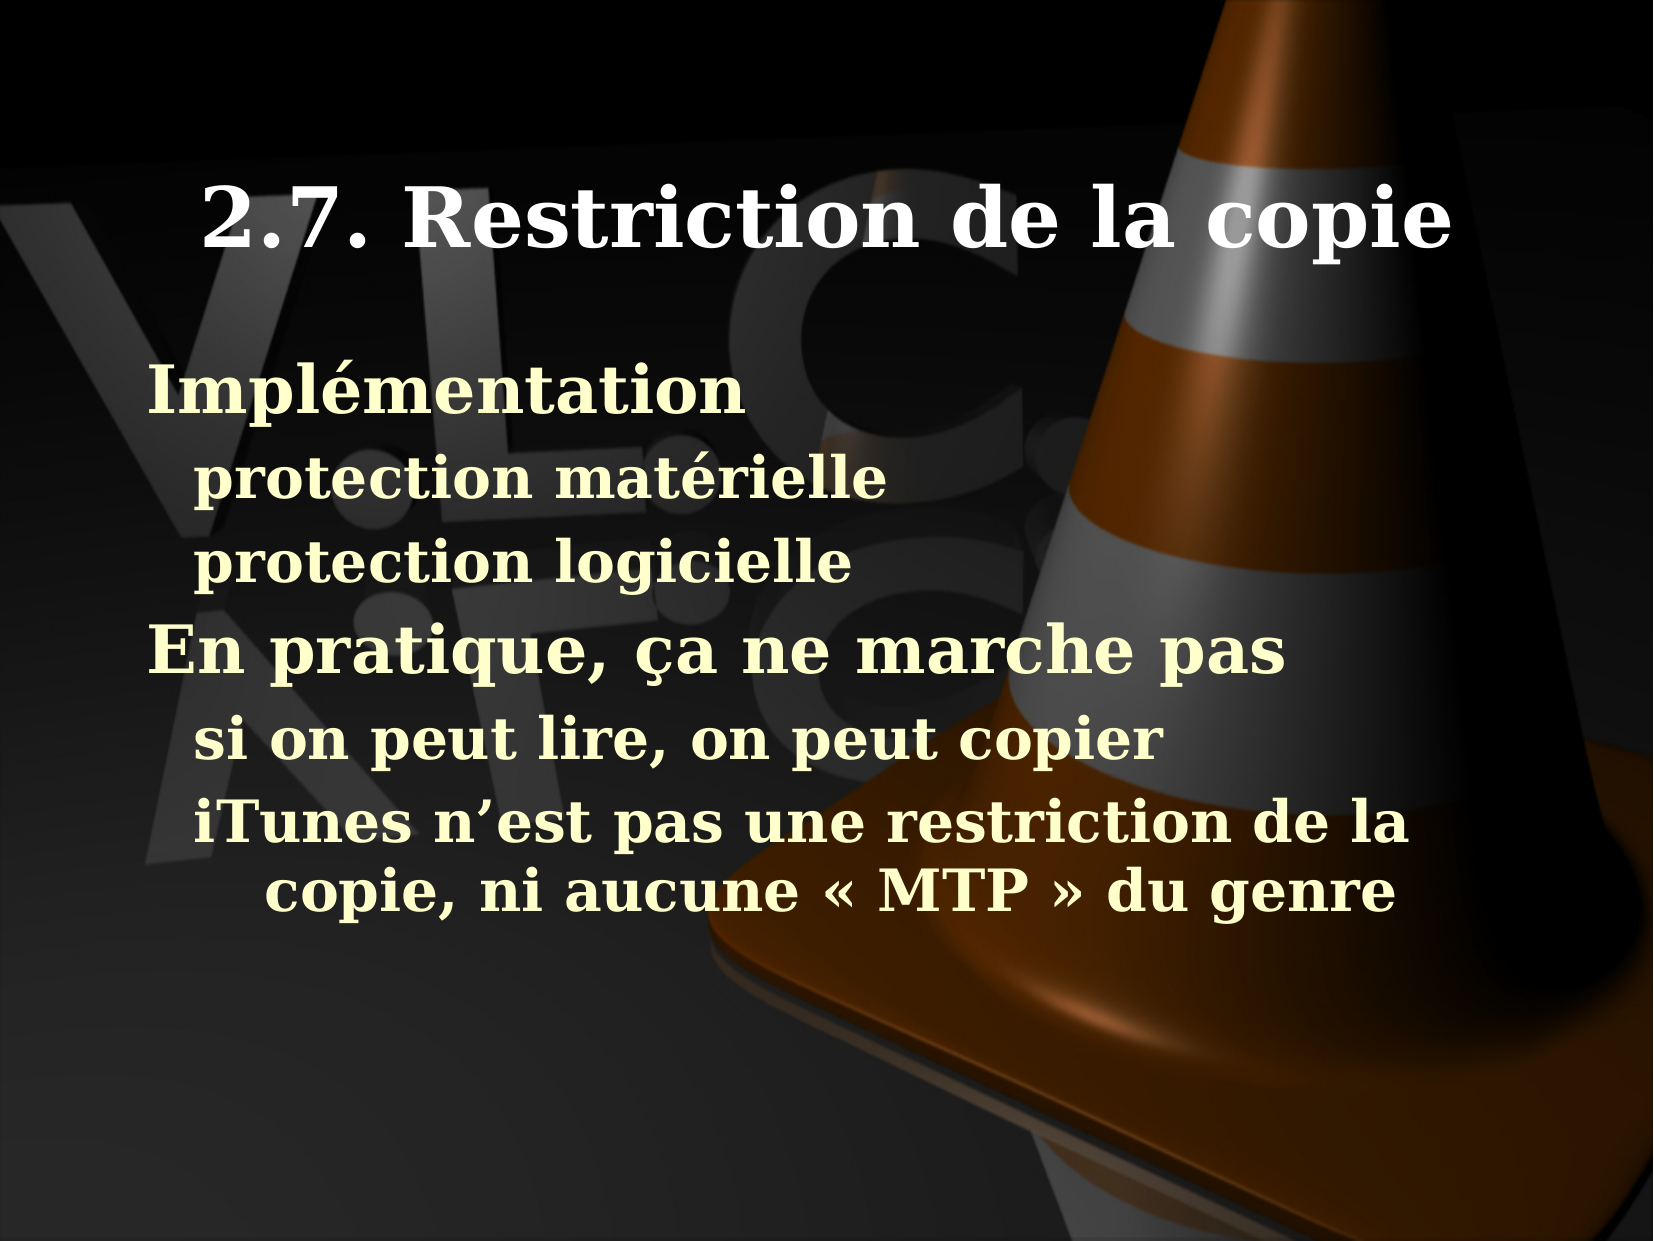

# 2.7. Restriction de la copie
Implémentation
protection matérielle
protection logicielle
En pratique, ça ne marche pas
si on peut lire, on peut copier
iTunes n’est pas une restriction de la copie, ni aucune « MTP » du genre